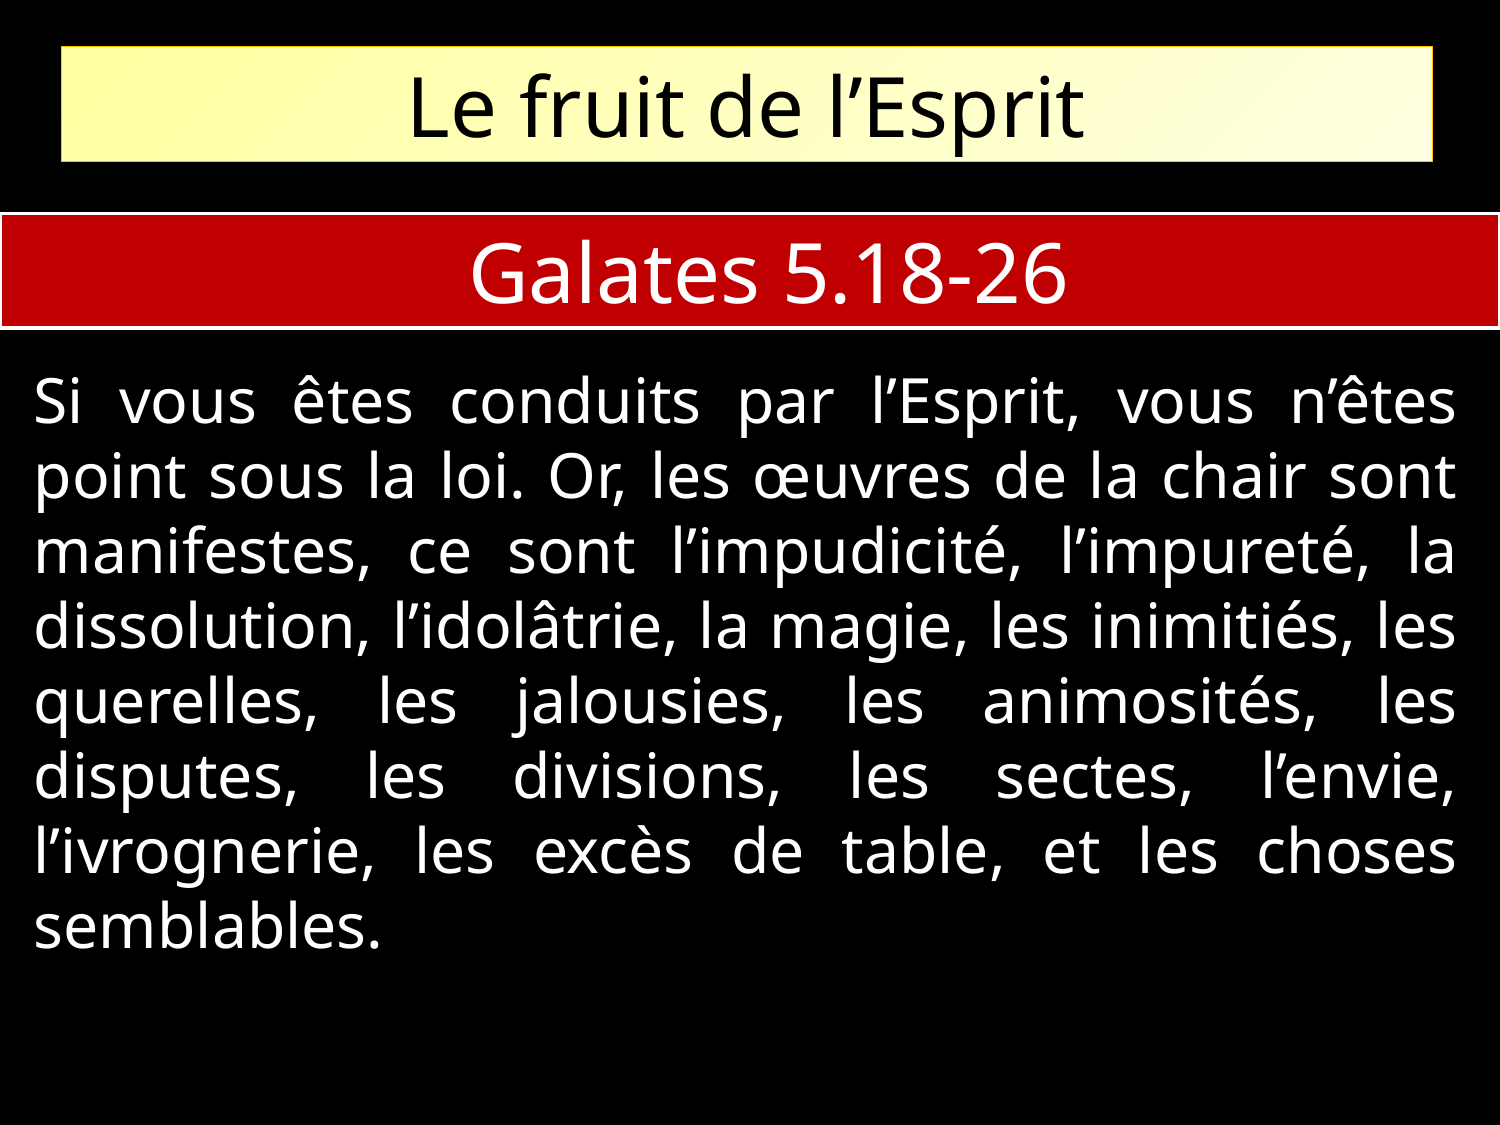

Le fruit de l’Esprit
Galates 5.18-26
Si vous êtes conduits par l’Esprit, vous n’êtes point sous la loi. Or, les œuvres de la chair sont manifestes, ce sont l’impudicité, l’impureté, la dissolution, l’idolâtrie, la magie, les inimitiés, les querelles, les jalousies, les animosités, les disputes, les divisions, les sectes, l’envie, l’ivrognerie, les excès de table, et les choses semblables.